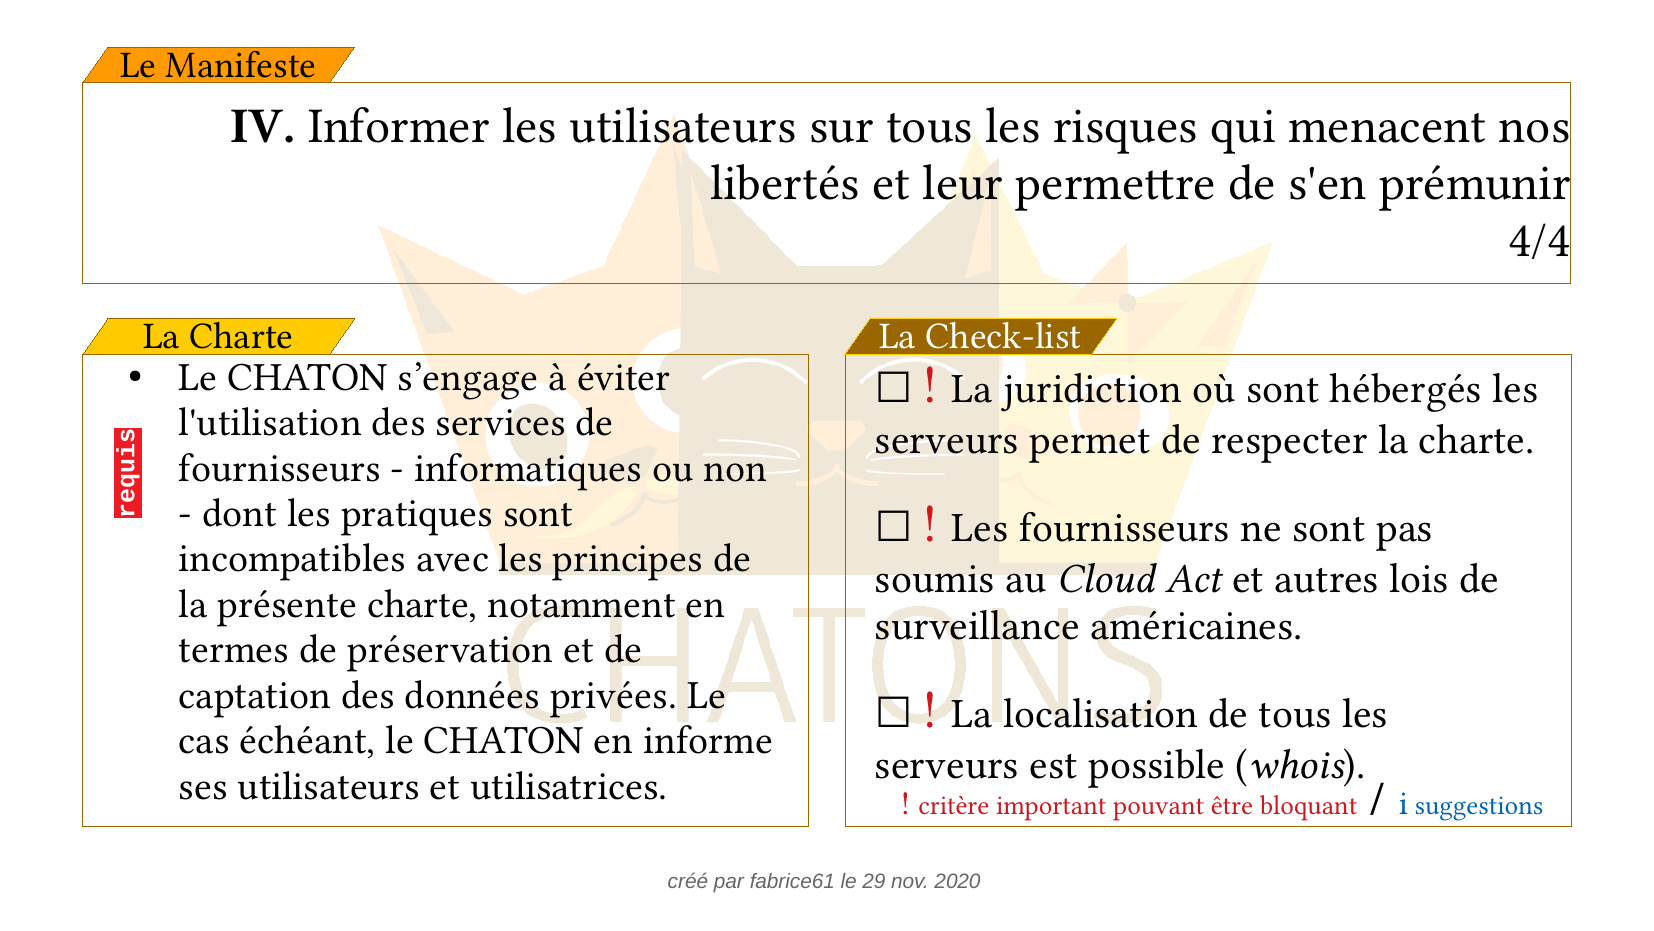

Le Manifeste
# IV. Informer les utilisateurs sur tous les risques qui menacent nos libertés et leur permettre de s'en prémunir 4/4
La Charte
La Check-list
Le CHATON s’engage à éviter l'utilisation des services de fournisseurs - informatiques ou non - dont les pratiques sont incompatibles avec les principes de la présente charte, notamment en termes de préservation et de captation des données privées. Le cas échéant, le CHATON en informe ses utilisateurs et utilisatrices.
☐ ! La juridiction où sont hébergés les serveurs permet de respecter la charte.
☐ ! Les fournisseurs ne sont pas soumis au Cloud Act et autres lois de surveillance américaines.
☐ ! La localisation de tous les serveurs est possible (whois).
requis